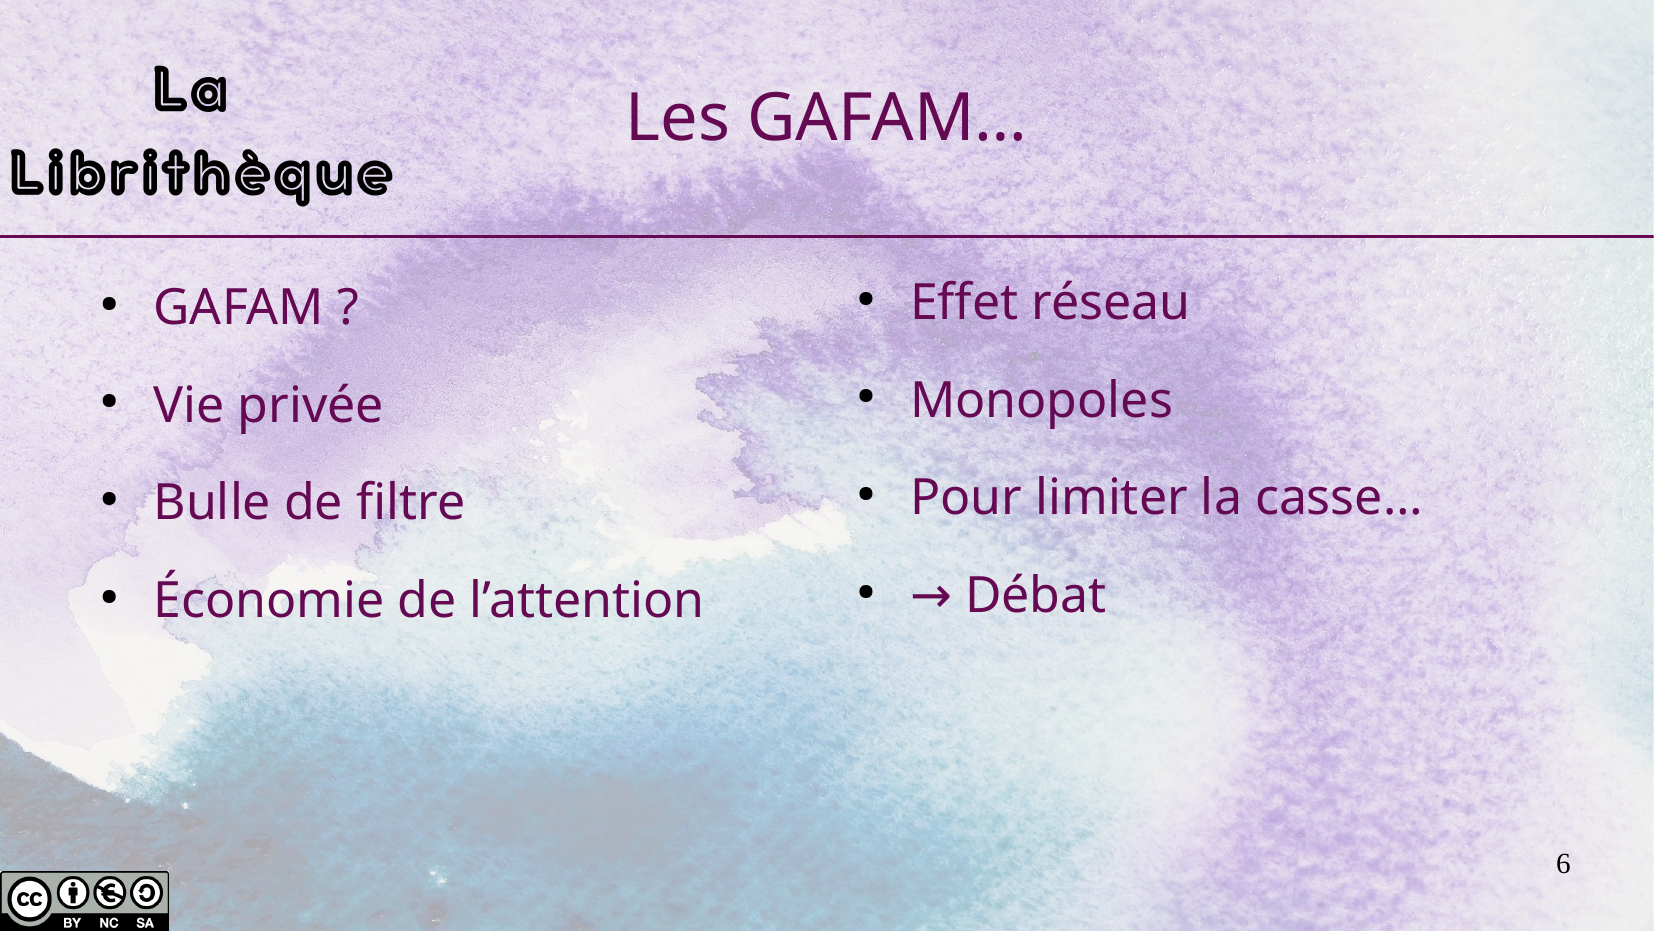

# Les GAFAM…
Effet réseau
Monopoles
Pour limiter la casse…
→ Débat
GAFAM ?
Vie privée
Bulle de filtre
Économie de l’attention
6